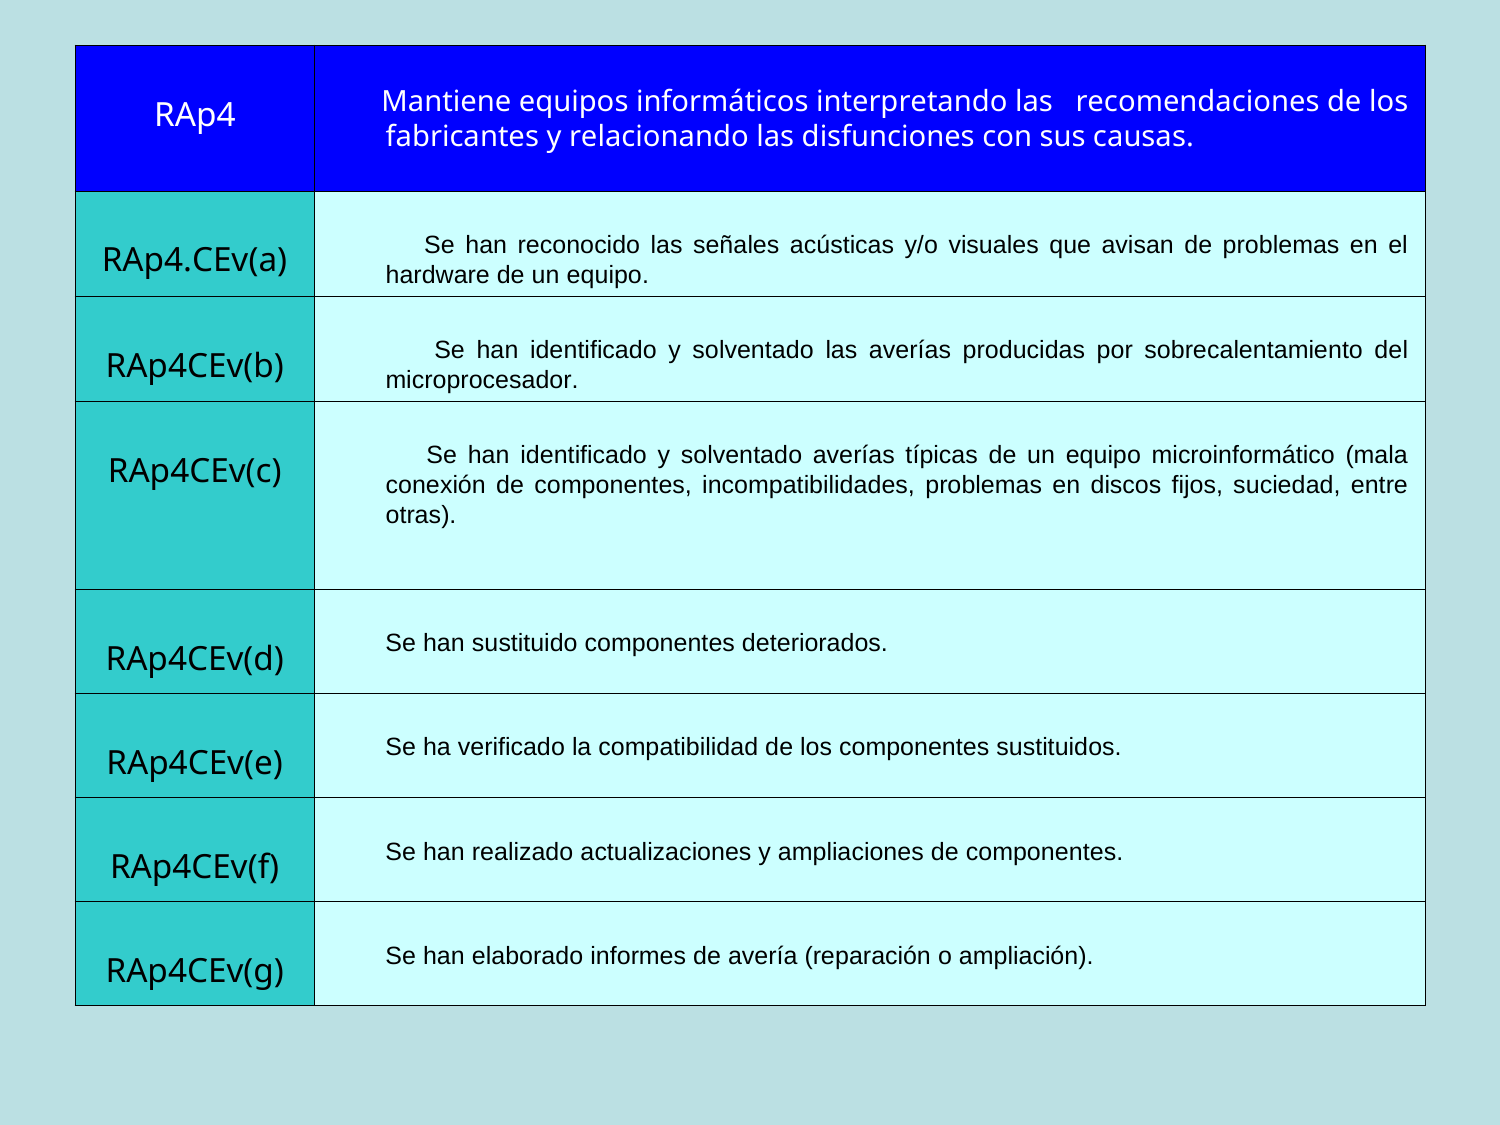

| RAp4 | Mantiene equipos informáticos interpretando las recomendaciones de los fabricantes y relacionando las disfunciones con sus causas. |
| --- | --- |
| RAp4.CEv(a) | Se han reconocido las señales acústicas y/o visuales que avisan de problemas en el hardware de un equipo. |
| RAp4CEv(b) | Se han identificado y solventado las averías producidas por sobrecalentamiento del microprocesador. |
| RAp4CEv(c) | Se han identificado y solventado averías típicas de un equipo microinformático (mala conexión de componentes, incompatibilidades, problemas en discos fijos, suciedad, entre otras). |
| RAp4CEv(d) | Se han sustituido componentes deteriorados. |
| RAp4CEv(e) | Se ha verificado la compatibilidad de los componentes sustituidos. |
| RAp4CEv(f) | Se han realizado actualizaciones y ampliaciones de componentes. |
| RAp4CEv(g) | Se han elaborado informes de avería (reparación o ampliación). |